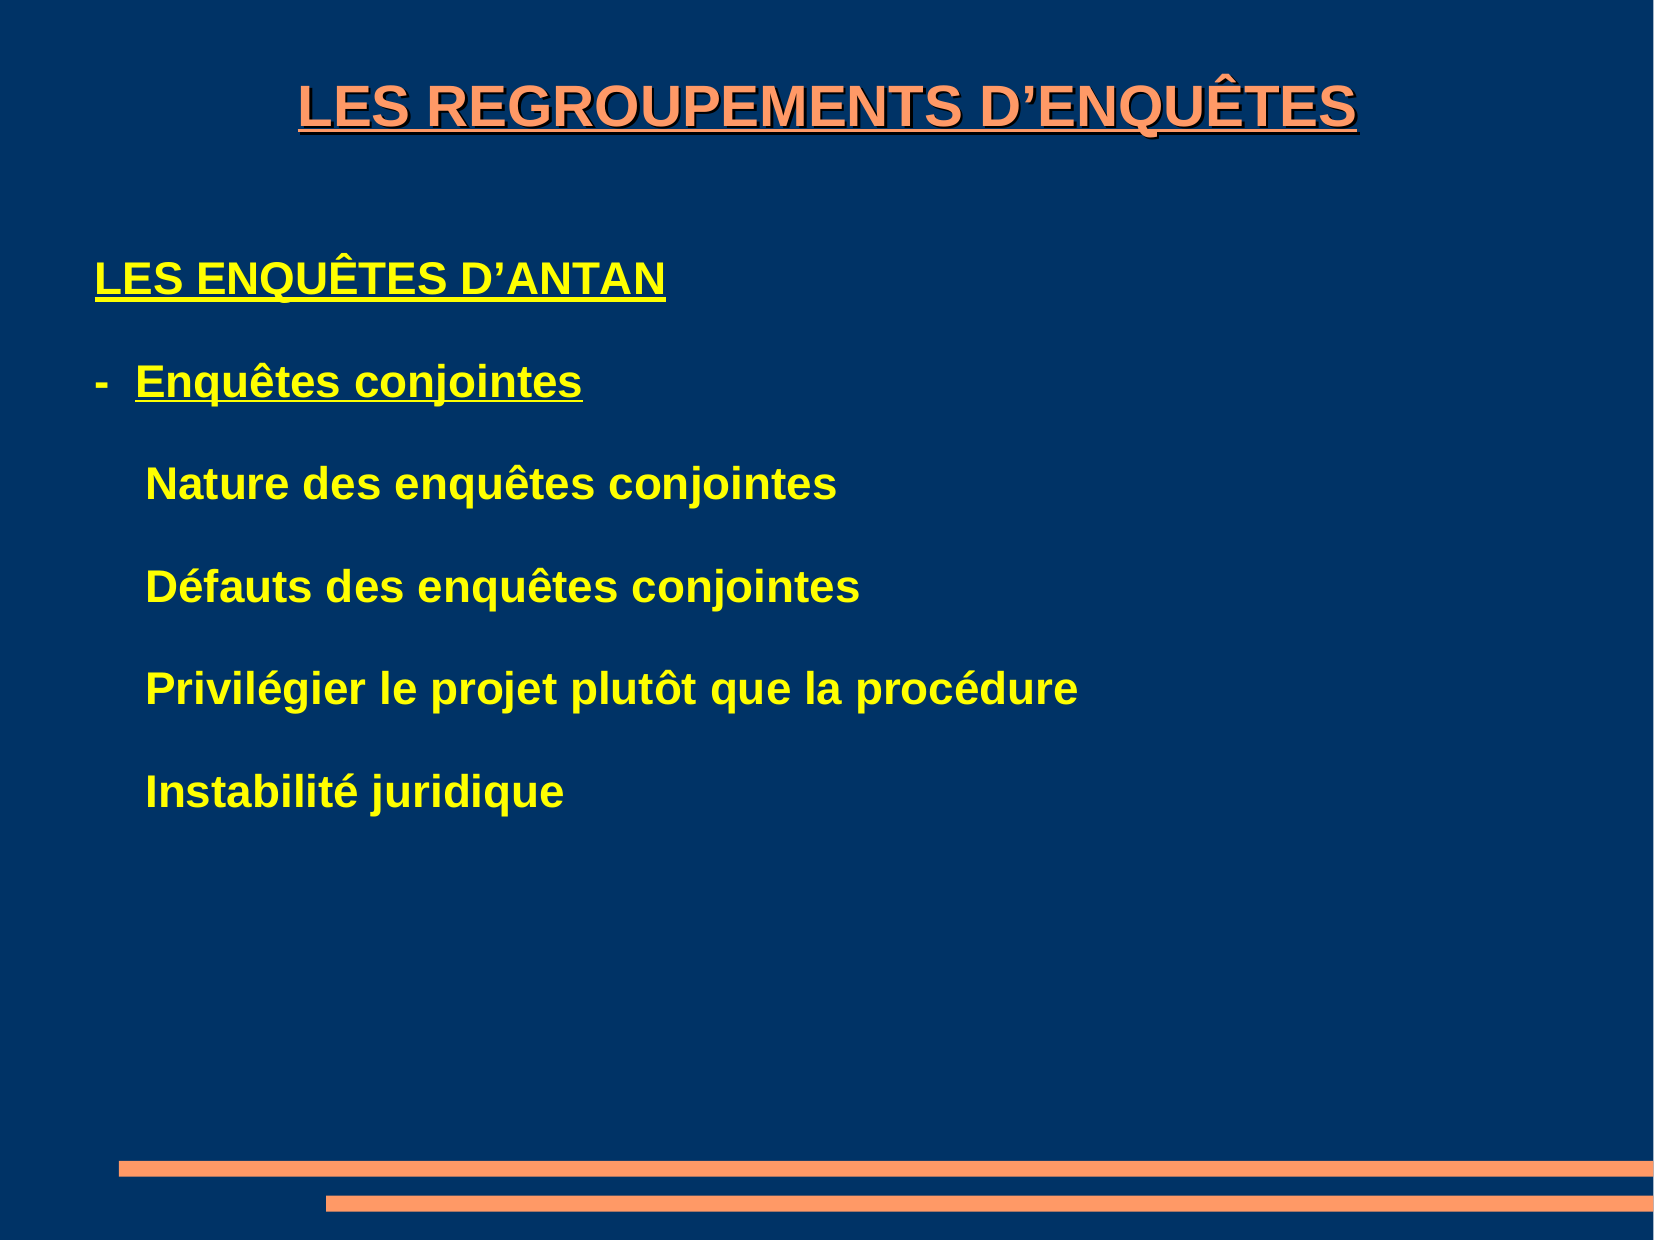

# LES REGROUPEMENTS D’ENQUÊTES
LES ENQUÊTES D’ANTAN
- Enquêtes conjointes
 Nature des enquêtes conjointes
 Défauts des enquêtes conjointes
 Privilégier le projet plutôt que la procédure
 Instabilité juridique